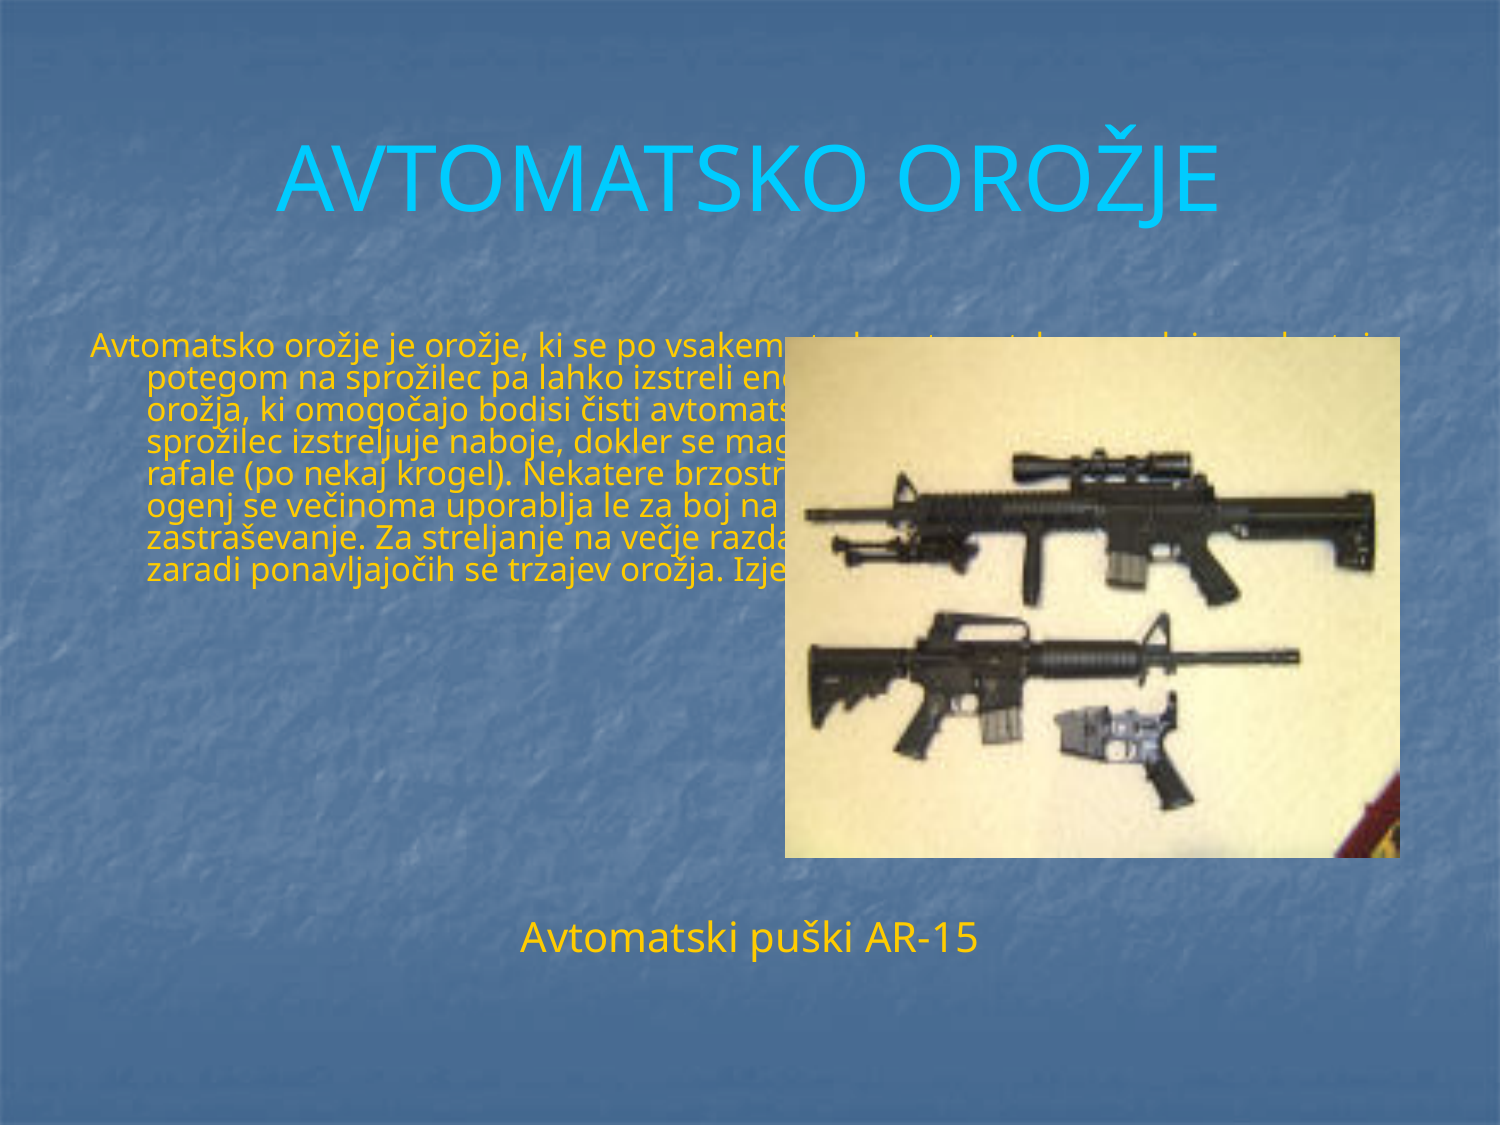

# AVTOMATSKO OROŽJE
Avtomatsko orožje je orožje, ki se po vsakem strelu avtomatsko napolni, z enkratnim potegom na sprožilec pa lahko izstreli enega ali več nabojev. Danes se izdelujejo orožja, ki omogočajo bodisi čisti avtomatski način delovanja (t.j. s pritiskom na sprožilec izstreljuje naboje, dokler se magazin ne sprazni) ali pa izstreljuje kratke rafale (po nekaj krogel). Nekatere brzostrelke pa omogočajo oboje. Avtomatski ogenj se večinoma uporablja le za boj na zelo kratkih razdaljah ali za zastraševanje. Za streljanje na večje razdalje pa je natančnost zadetka majhna zaradi ponavljajočih se trzajev orožja. Izjema so orožja malih kalibrov.
Avtomatski puški AR-15